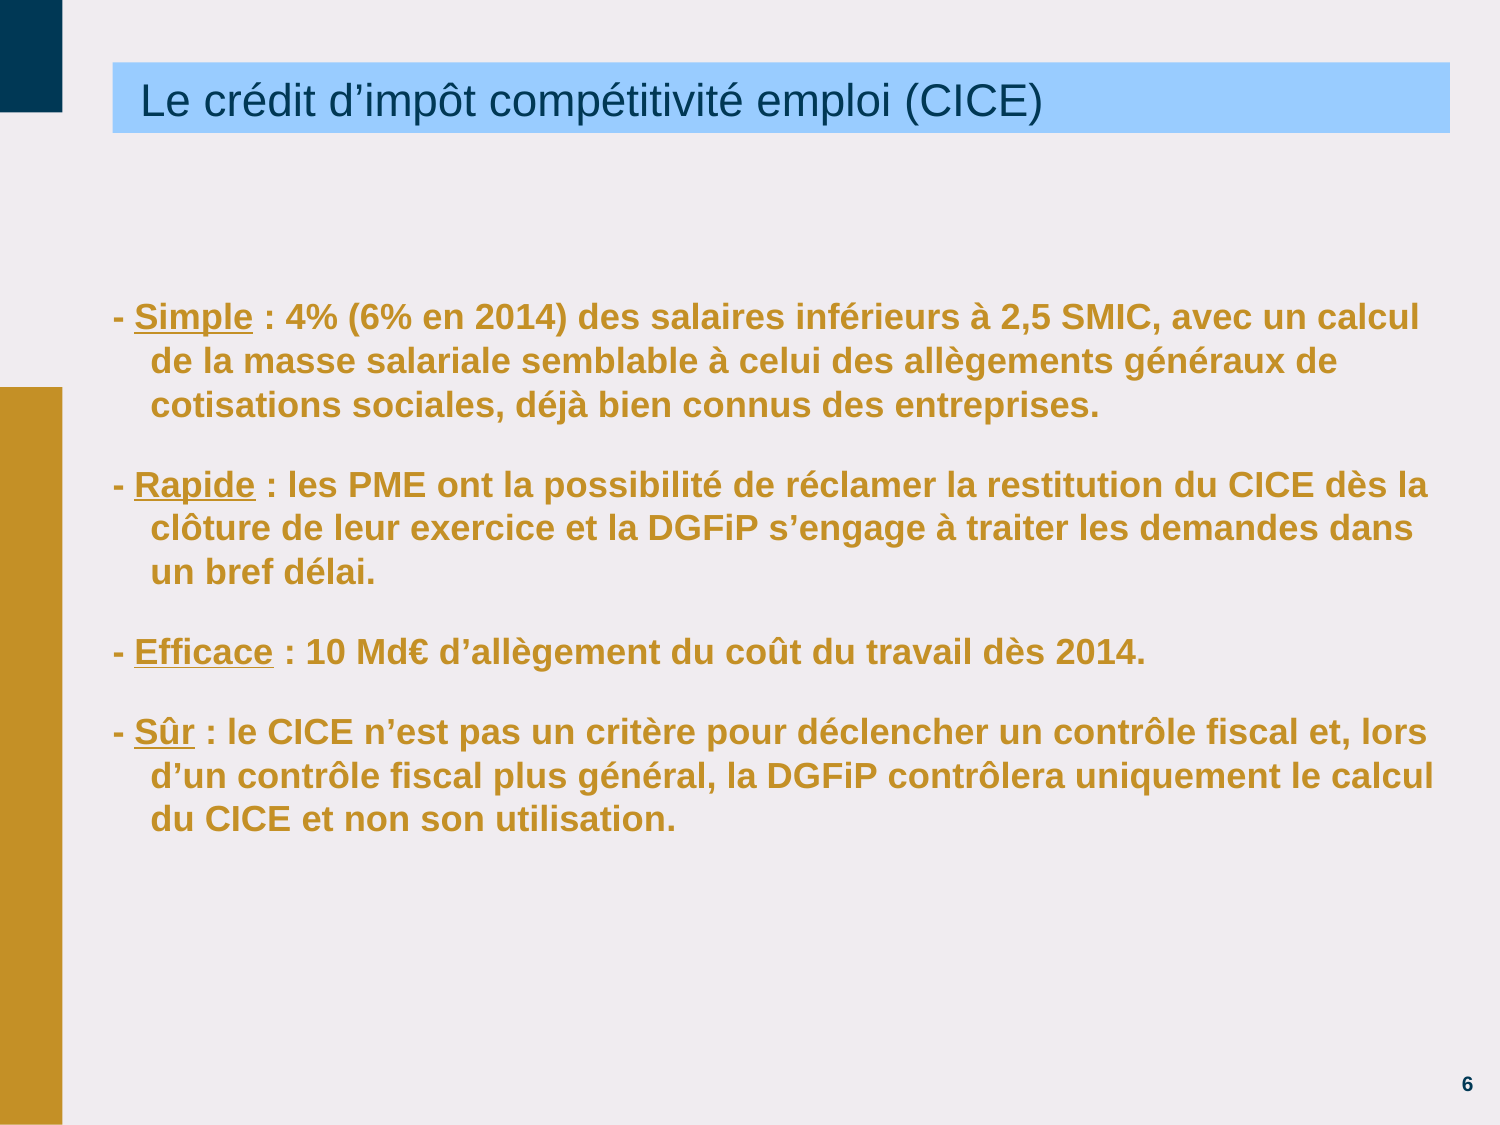

Le crédit d’impôt compétitivité emploi (CICE)
# - Simple : 4% (6% en 2014) des salaires inférieurs à 2,5 SMIC, avec un calcul de la masse salariale semblable à celui des allègements généraux de cotisations sociales, déjà bien connus des entreprises.
- Rapide : les PME ont la possibilité de réclamer la restitution du CICE dès la clôture de leur exercice et la DGFiP s’engage à traiter les demandes dans un bref délai.
- Efficace : 10 Md€ d’allègement du coût du travail dès 2014.
- Sûr : le CICE n’est pas un critère pour déclencher un contrôle fiscal et, lors d’un contrôle fiscal plus général, la DGFiP contrôlera uniquement le calcul du CICE et non son utilisation.